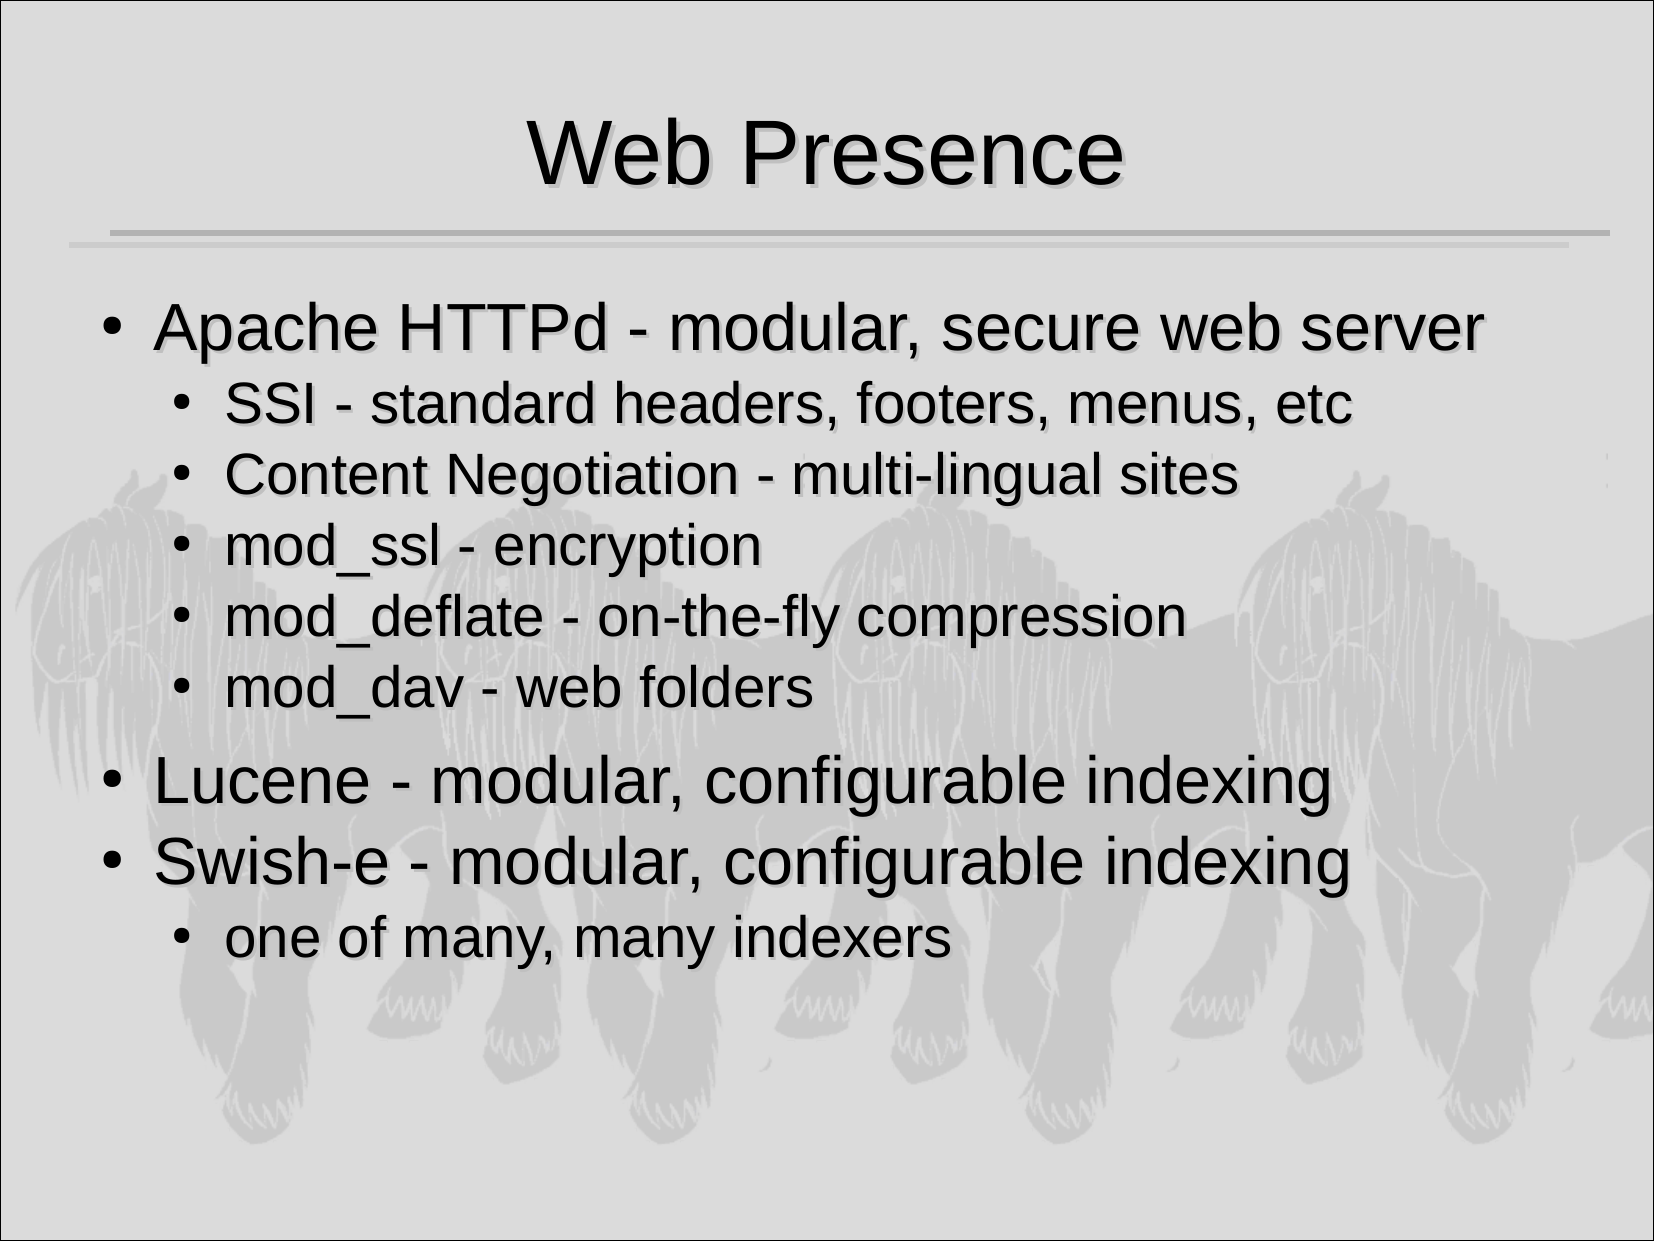

# Web Presence
Apache HTTPd - modular, secure web server
SSI - standard headers, footers, menus, etc
Content Negotiation - multi-lingual sites
mod_ssl - encryption
mod_deflate - on-the-fly compression
mod_dav - web folders
Lucene - modular, configurable indexing
Swish-e - modular, configurable indexing
one of many, many indexers